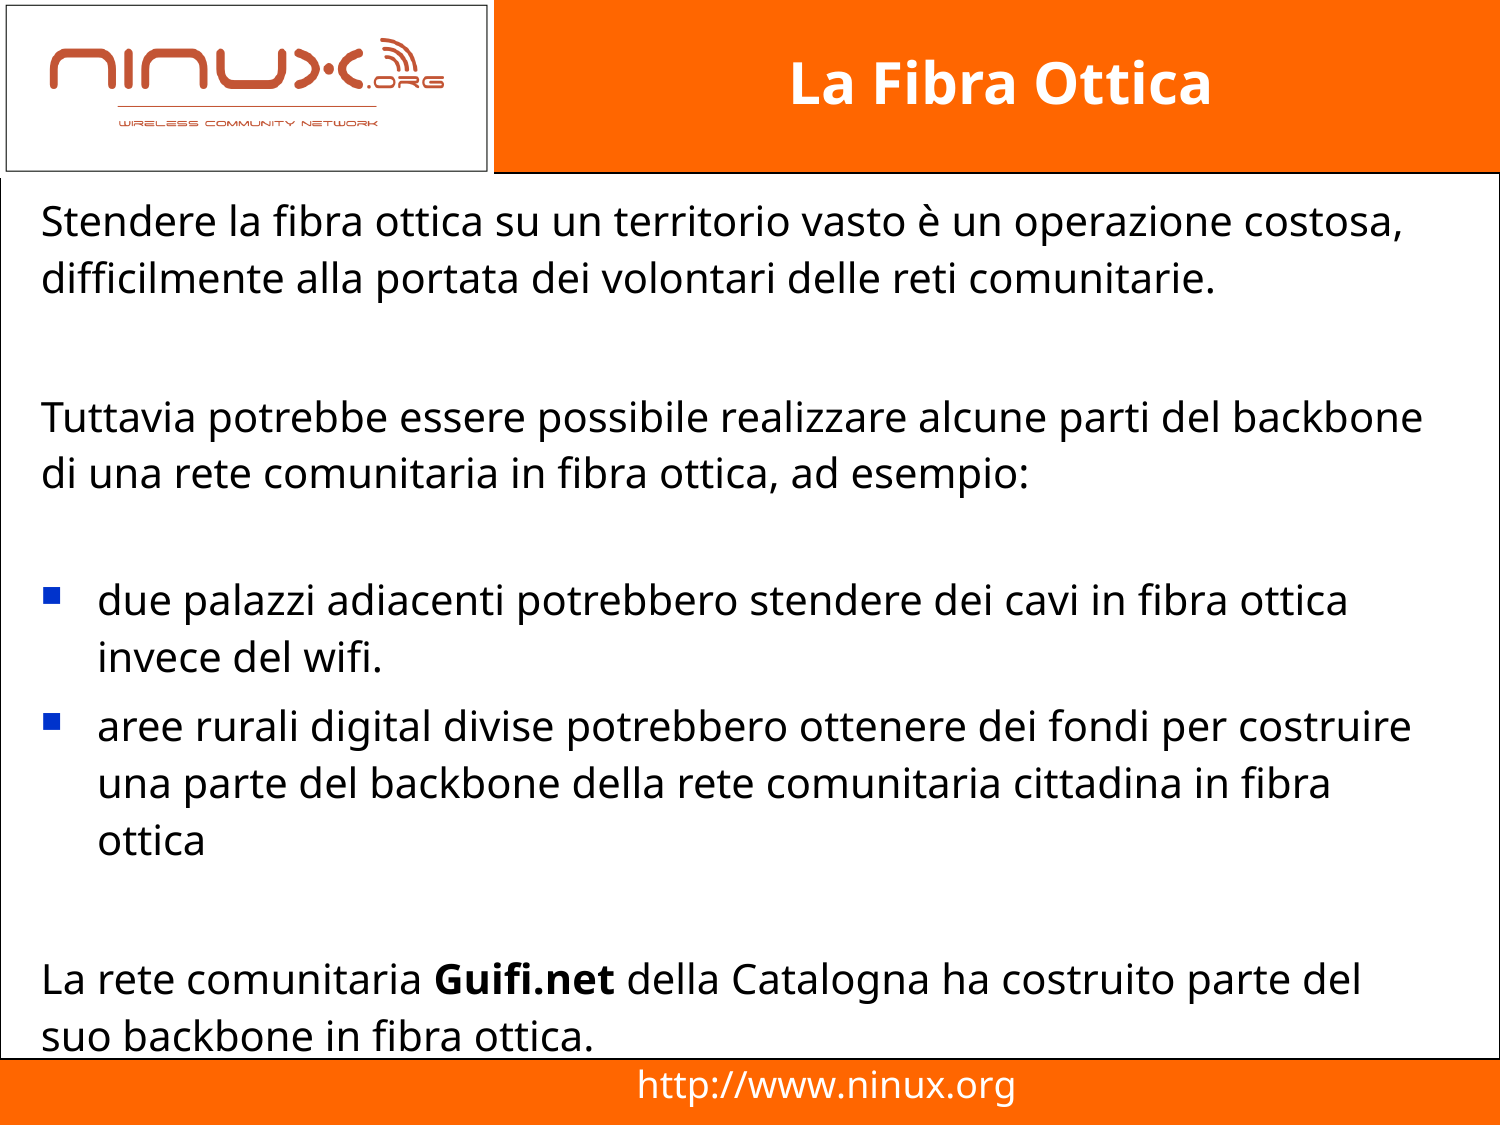

La Fibra Ottica
# Stendere la fibra ottica su un territorio vasto è un operazione costosa, difficilmente alla portata dei volontari delle reti comunitarie.
Tuttavia potrebbe essere possibile realizzare alcune parti del backbone di una rete comunitaria in fibra ottica, ad esempio:
due palazzi adiacenti potrebbero stendere dei cavi in fibra ottica invece del wifi.
aree rurali digital divise potrebbero ottenere dei fondi per costruire una parte del backbone della rete comunitaria cittadina in fibra ottica
La rete comunitaria Guifi.net della Catalogna ha costruito parte del suo backbone in fibra ottica.
http://www.ninux.org